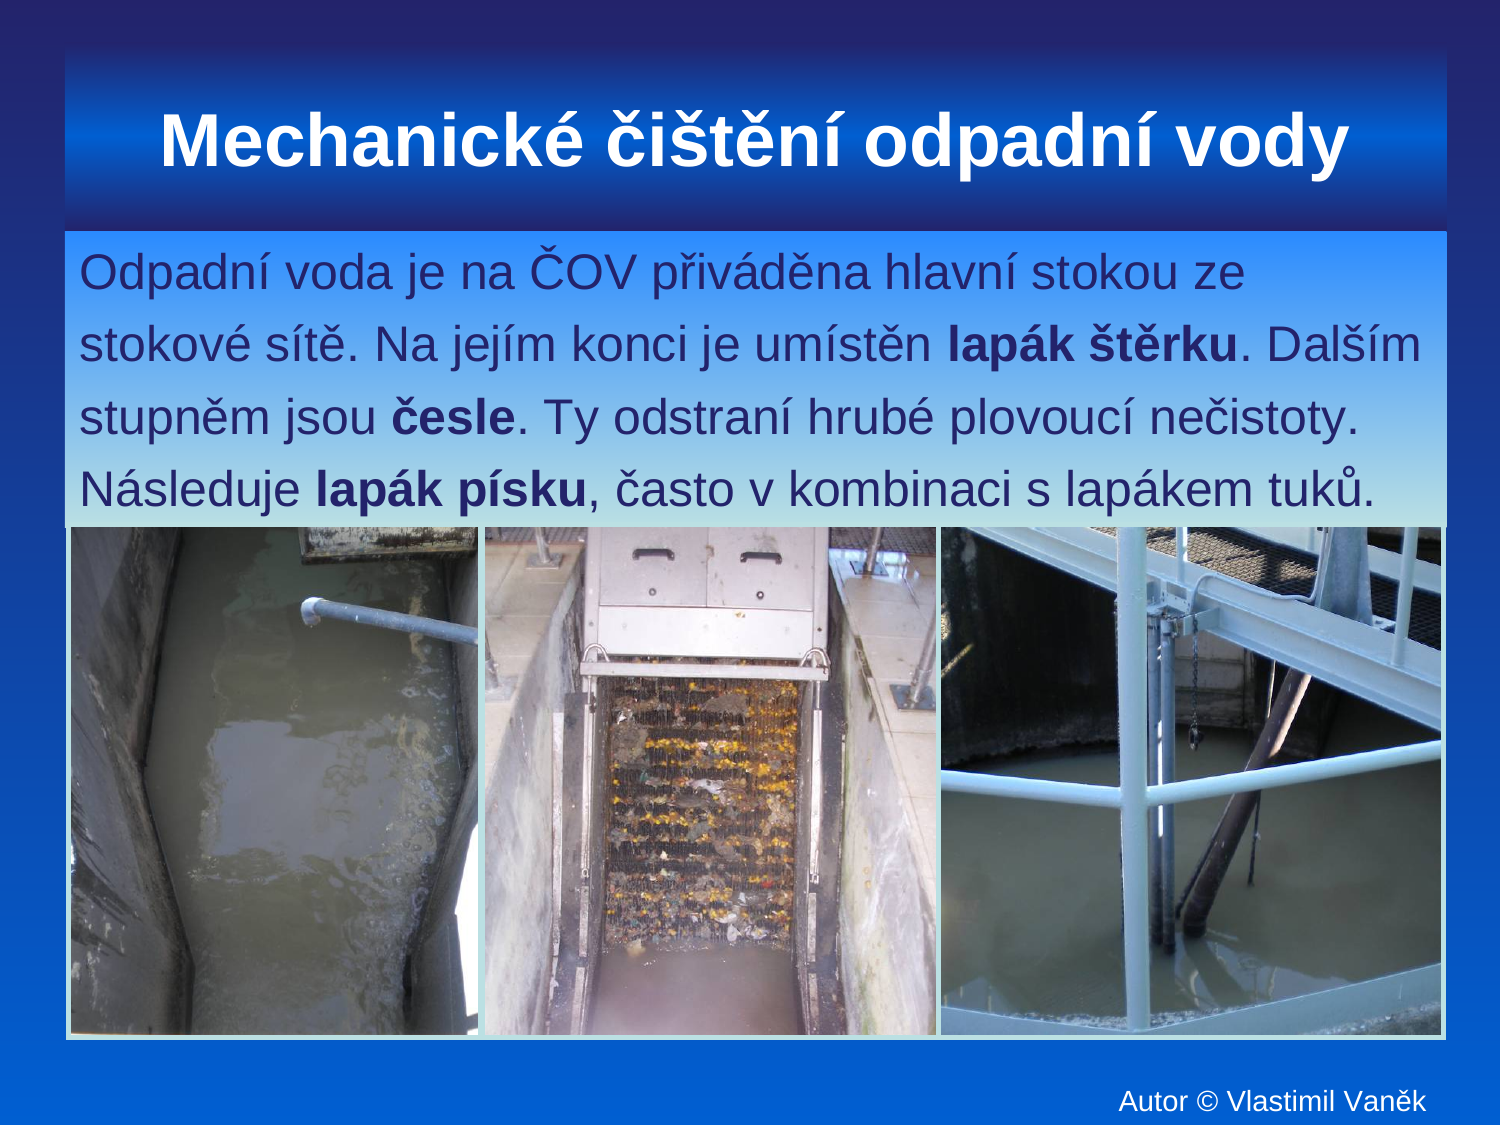

# Mechanické čištění odpadní vody
Odpadní voda je na ČOV přiváděna hlavní stokou ze
stokové sítě. Na jejím konci je umístěn lapák štěrku. Dalším
stupněm jsou česle. Ty odstraní hrubé plovoucí nečistoty.
Následuje lapák písku, často v kombinaci s lapákem tuků.
Autor © Vlastimil Vaněk